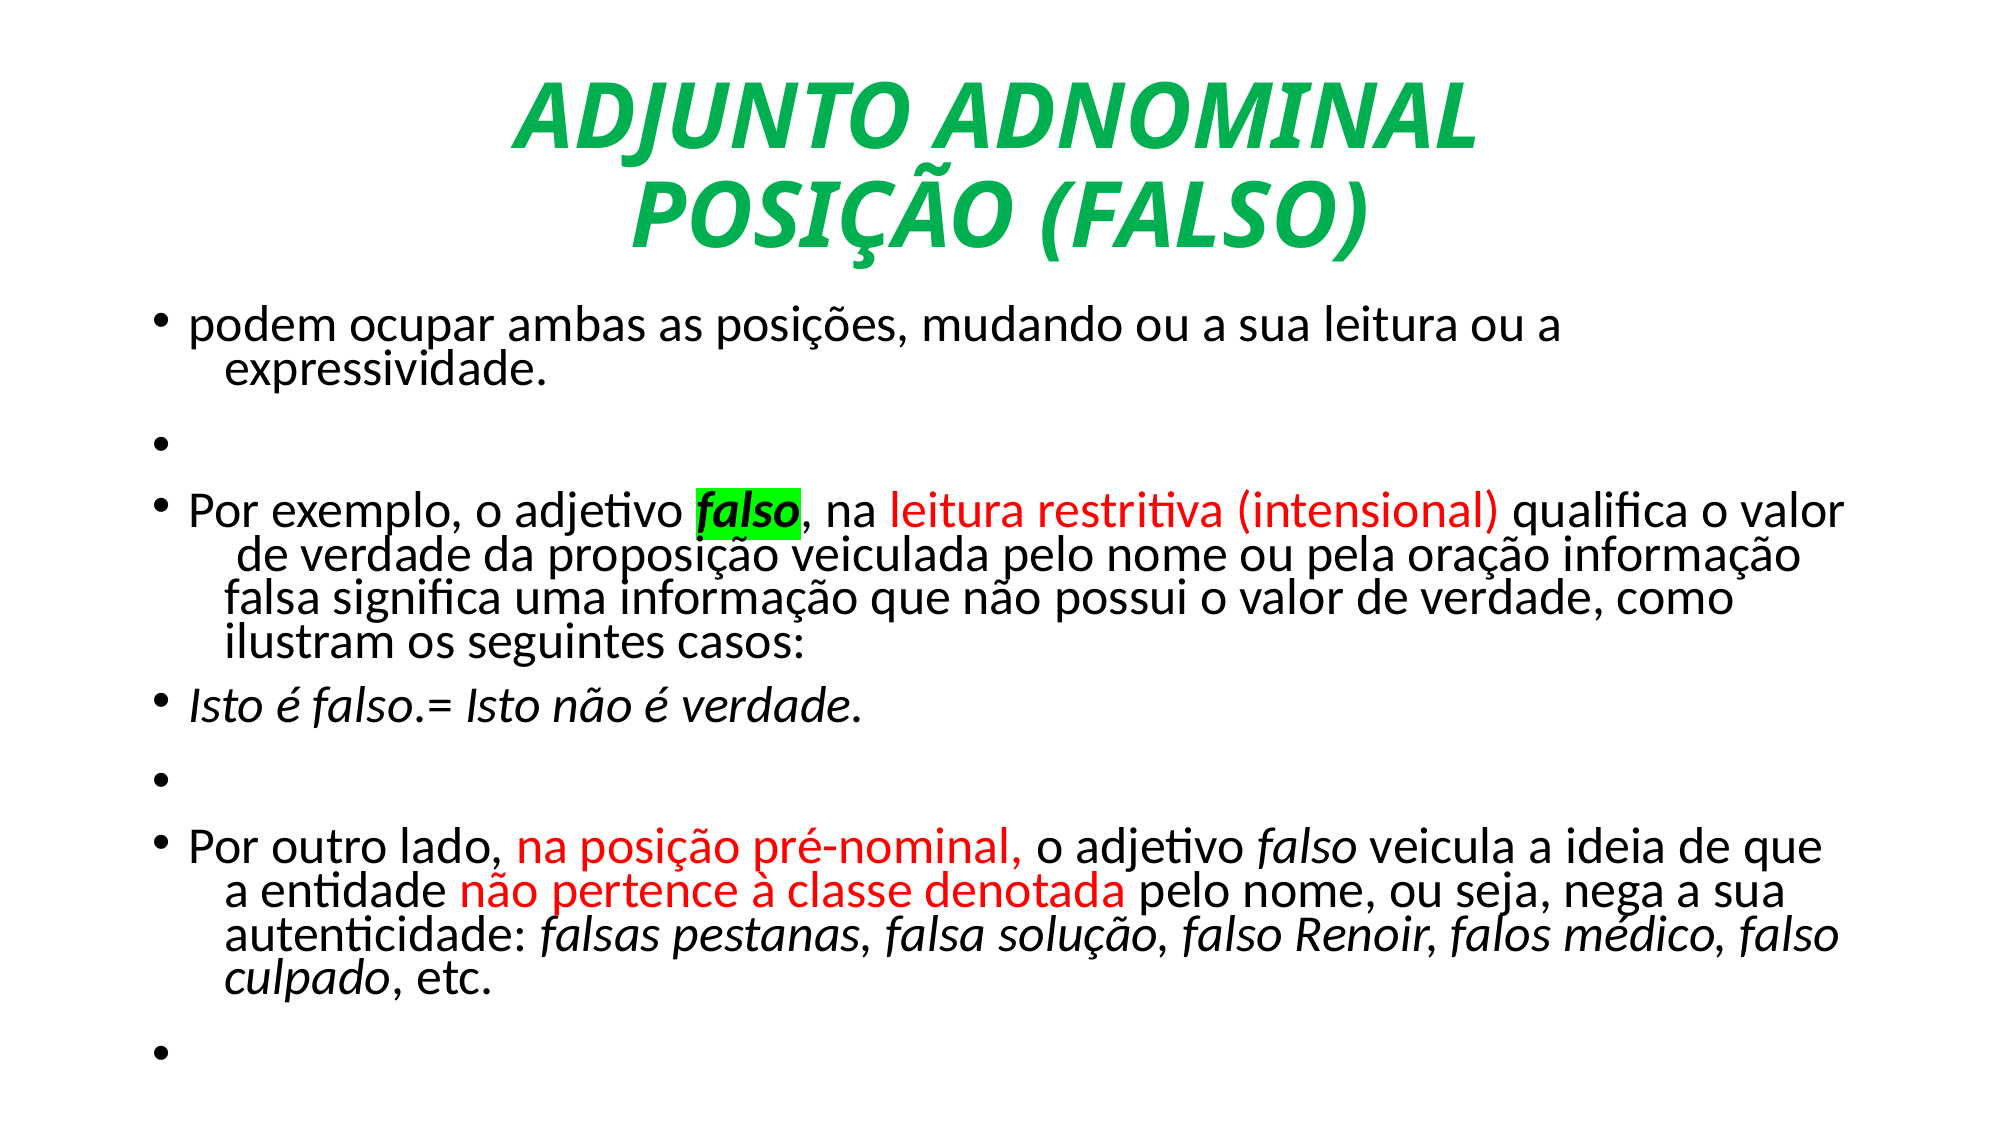

# ADJUNTO ADNOMINAL POSIÇÃO (FALSO)
podem ocupar ambas as posições, mudando ou a sua leitura ou a expressividade.
Por exemplo, o adjetivo falso, na leitura restritiva (intensional) qualifica o valor de verdade da proposição veiculada pelo nome ou pela oração informação falsa significa uma informação que não possui o valor de verdade, como ilustram os seguintes casos:
Isto é falso.= Isto não é verdade.
Por outro lado, na posição pré-nominal, o adjetivo falso veicula a ideia de que a entidade não pertence à classe denotada pelo nome, ou seja, nega a sua autenticidade: falsas pestanas, falsa solução, falso Renoir, falos médico, falso culpado, etc.